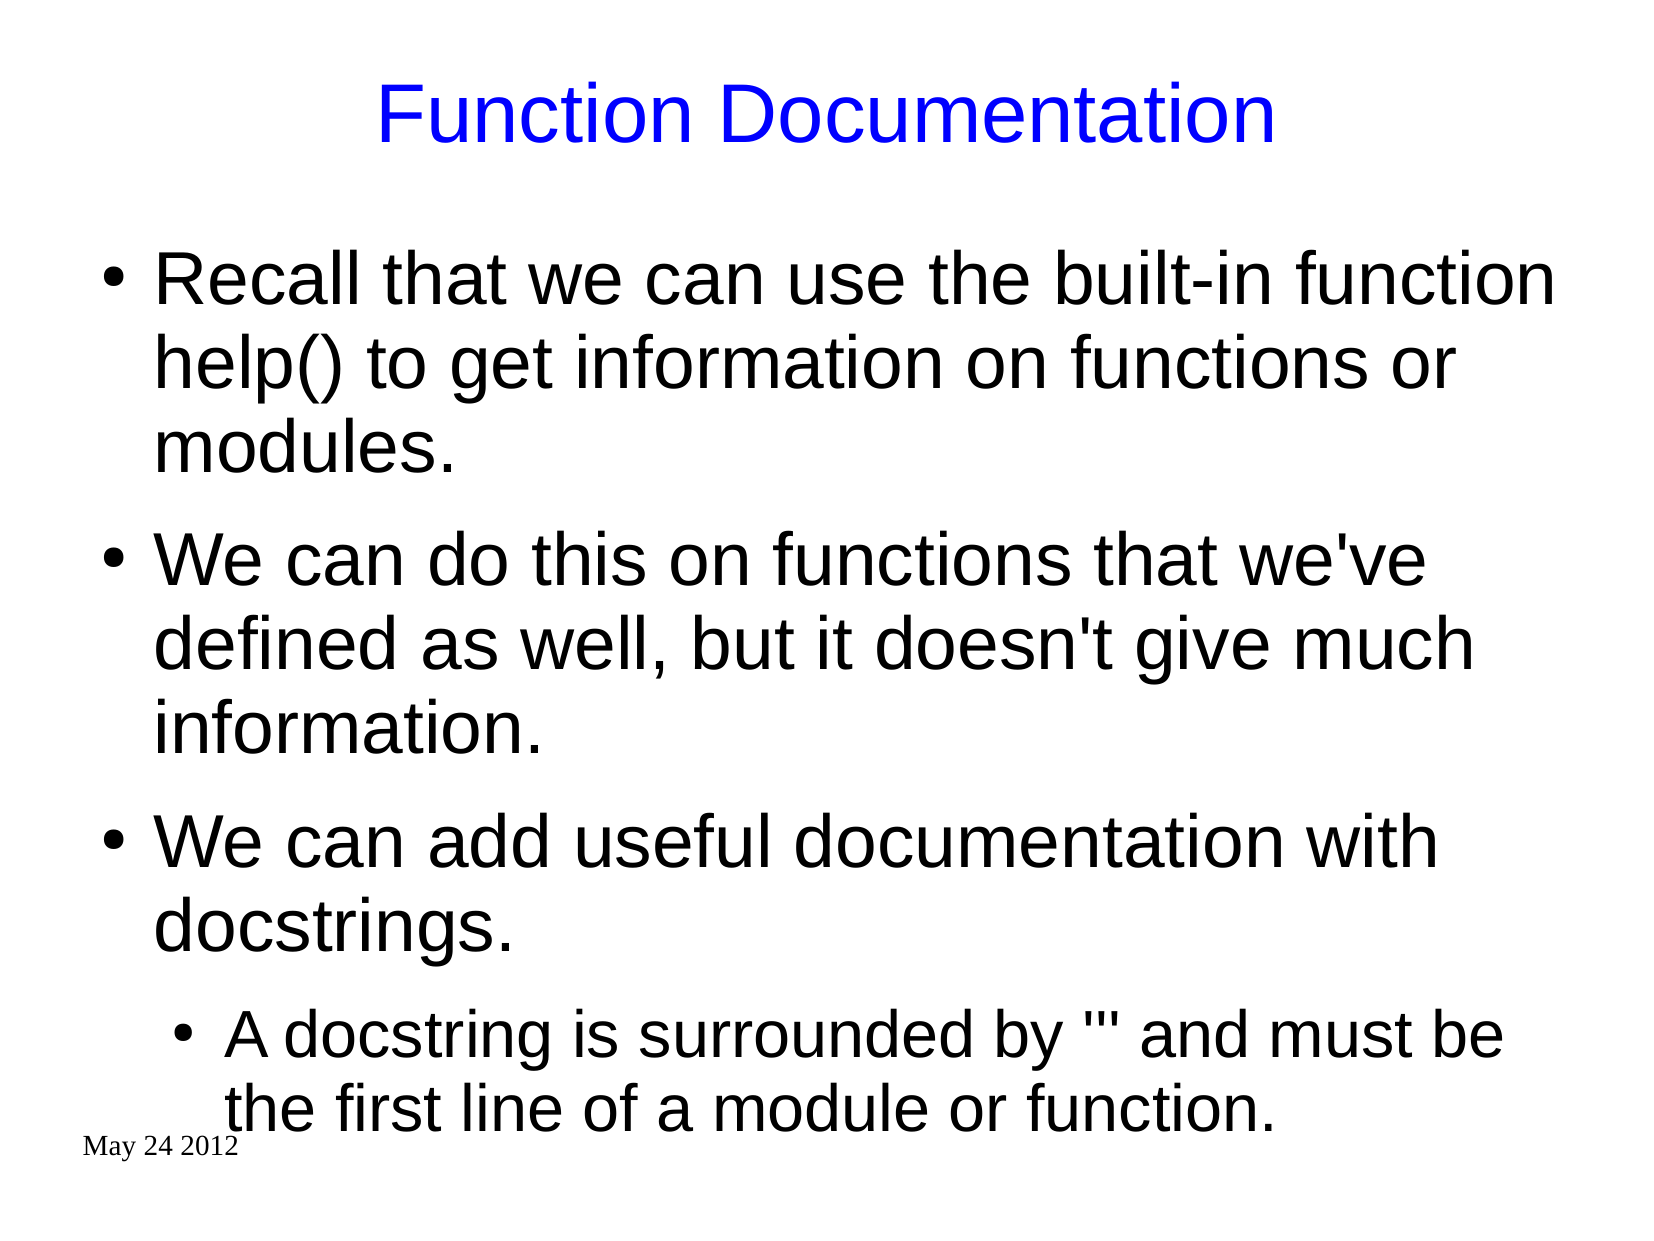

# Function Documentation
Recall that we can use the built-in function help() to get information on functions or modules.
We can do this on functions that we've defined as well, but it doesn't give much information.
We can add useful documentation with docstrings.
A docstring is surrounded by ''' and must be the first line of a module or function.
May 24 2012